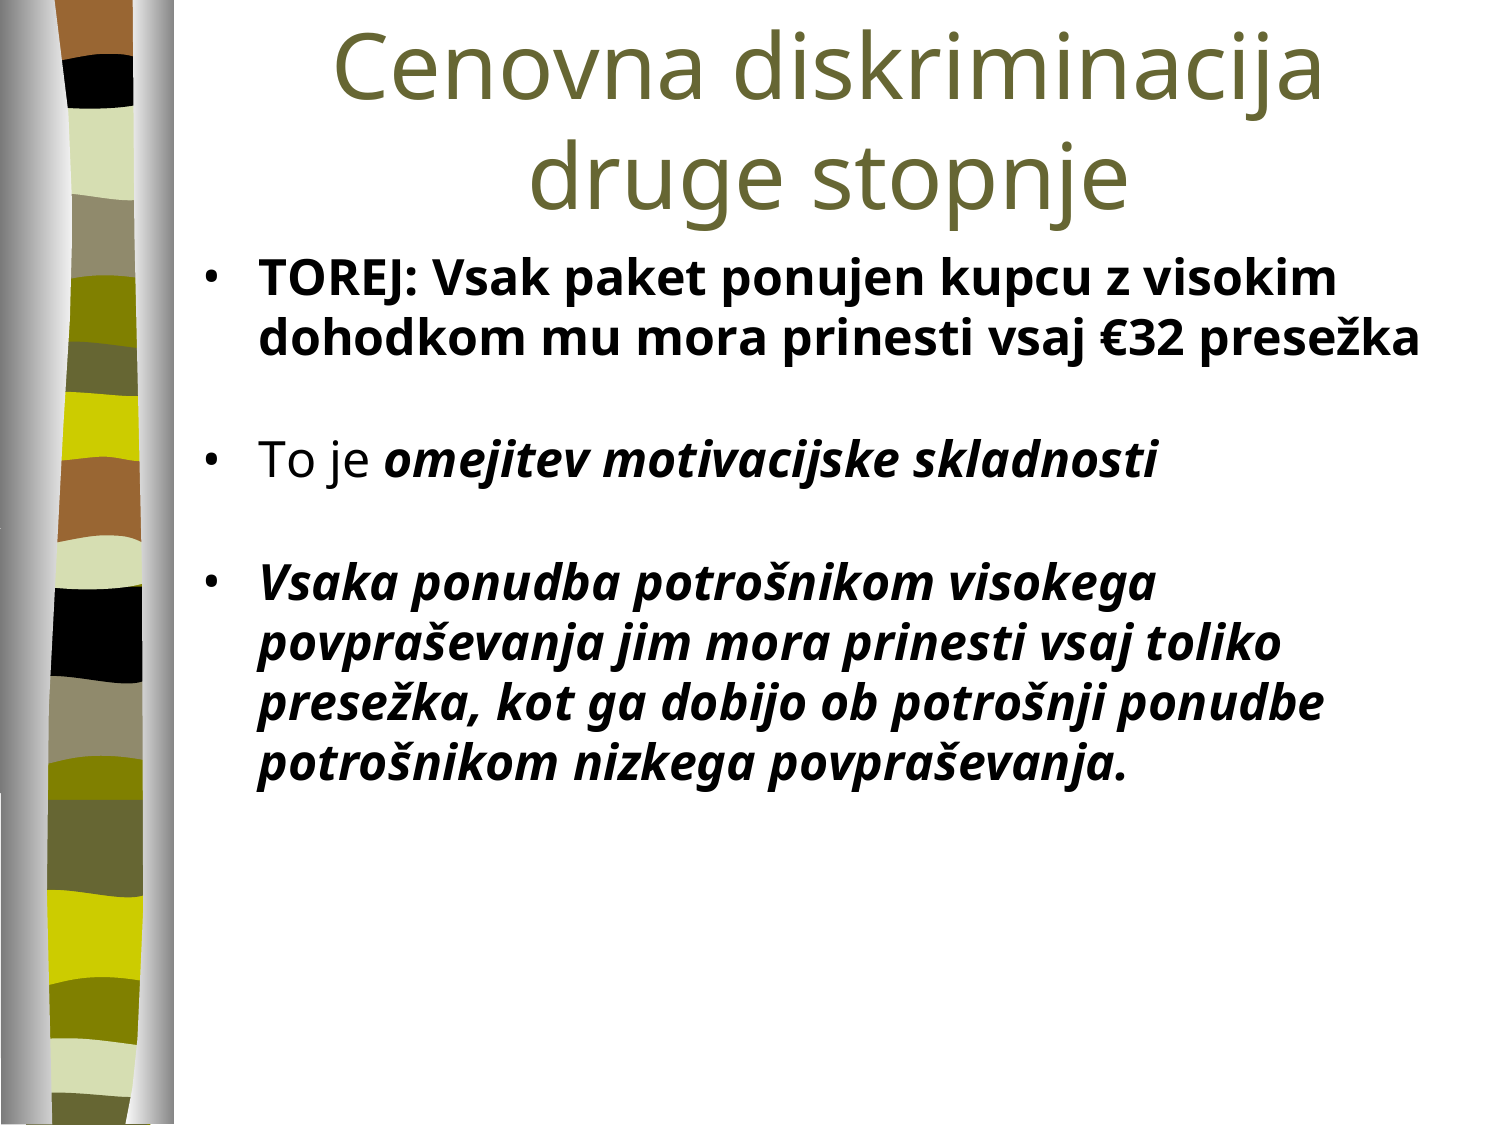

# Cenovna diskriminacija druge stopnje
TOREJ: Vsak paket ponujen kupcu z visokim dohodkom mu mora prinesti vsaj €32 presežka
To je omejitev motivacijske skladnosti
Vsaka ponudba potrošnikom visokega povpraševanja jim mora prinesti vsaj toliko presežka, kot ga dobijo ob potrošnji ponudbe potrošnikom nizkega povpraševanja.